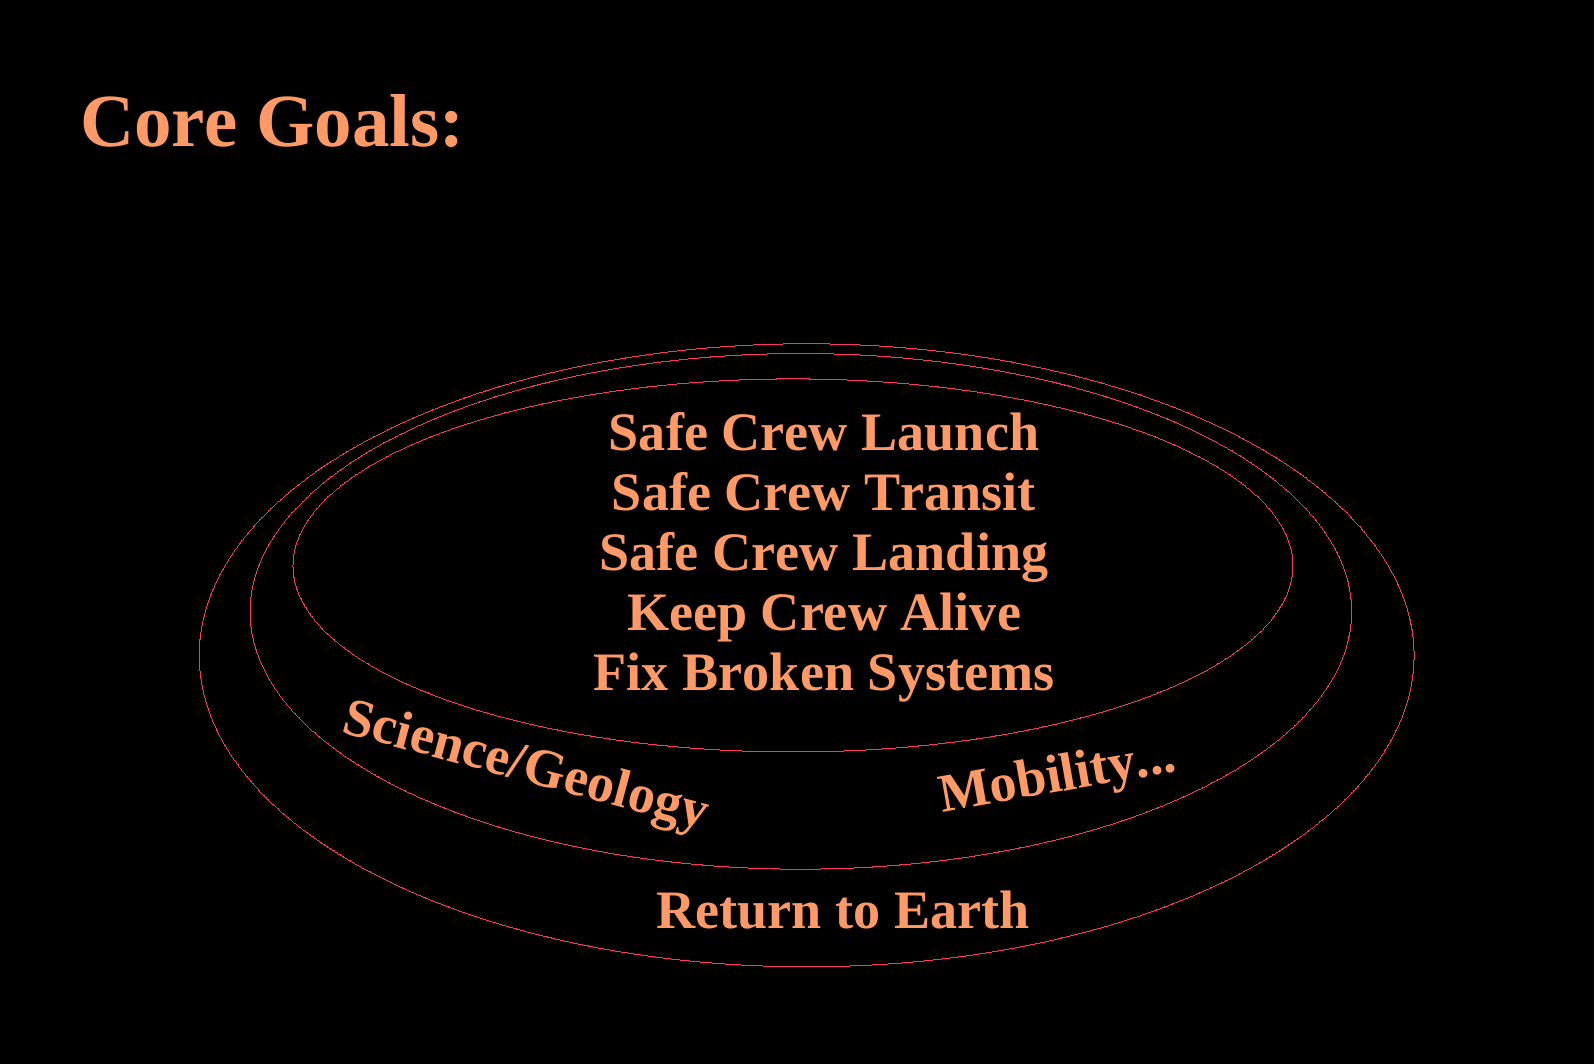

Core Goals:
Safe Crew Launch
Safe Crew Transit
Safe Crew Landing
Keep Crew Alive
Fix Broken Systems
Science/Geology
Mobility...
Return to Earth